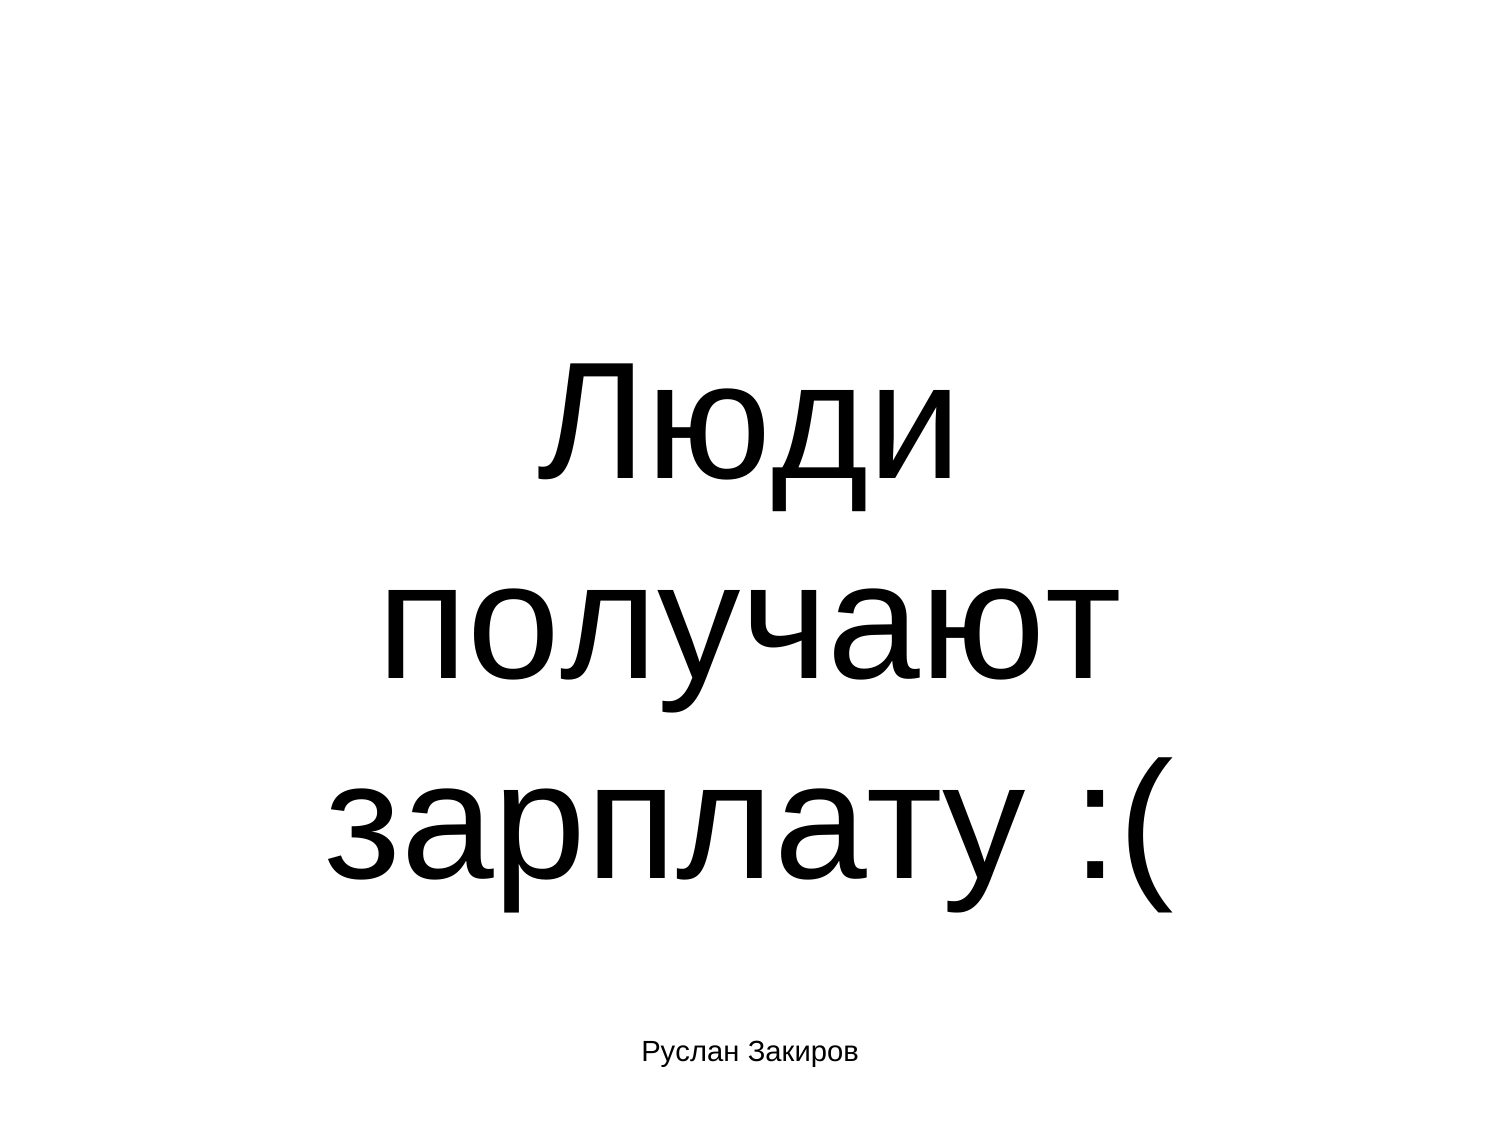

# Люди получают зарплату :(
Руслан Закиров